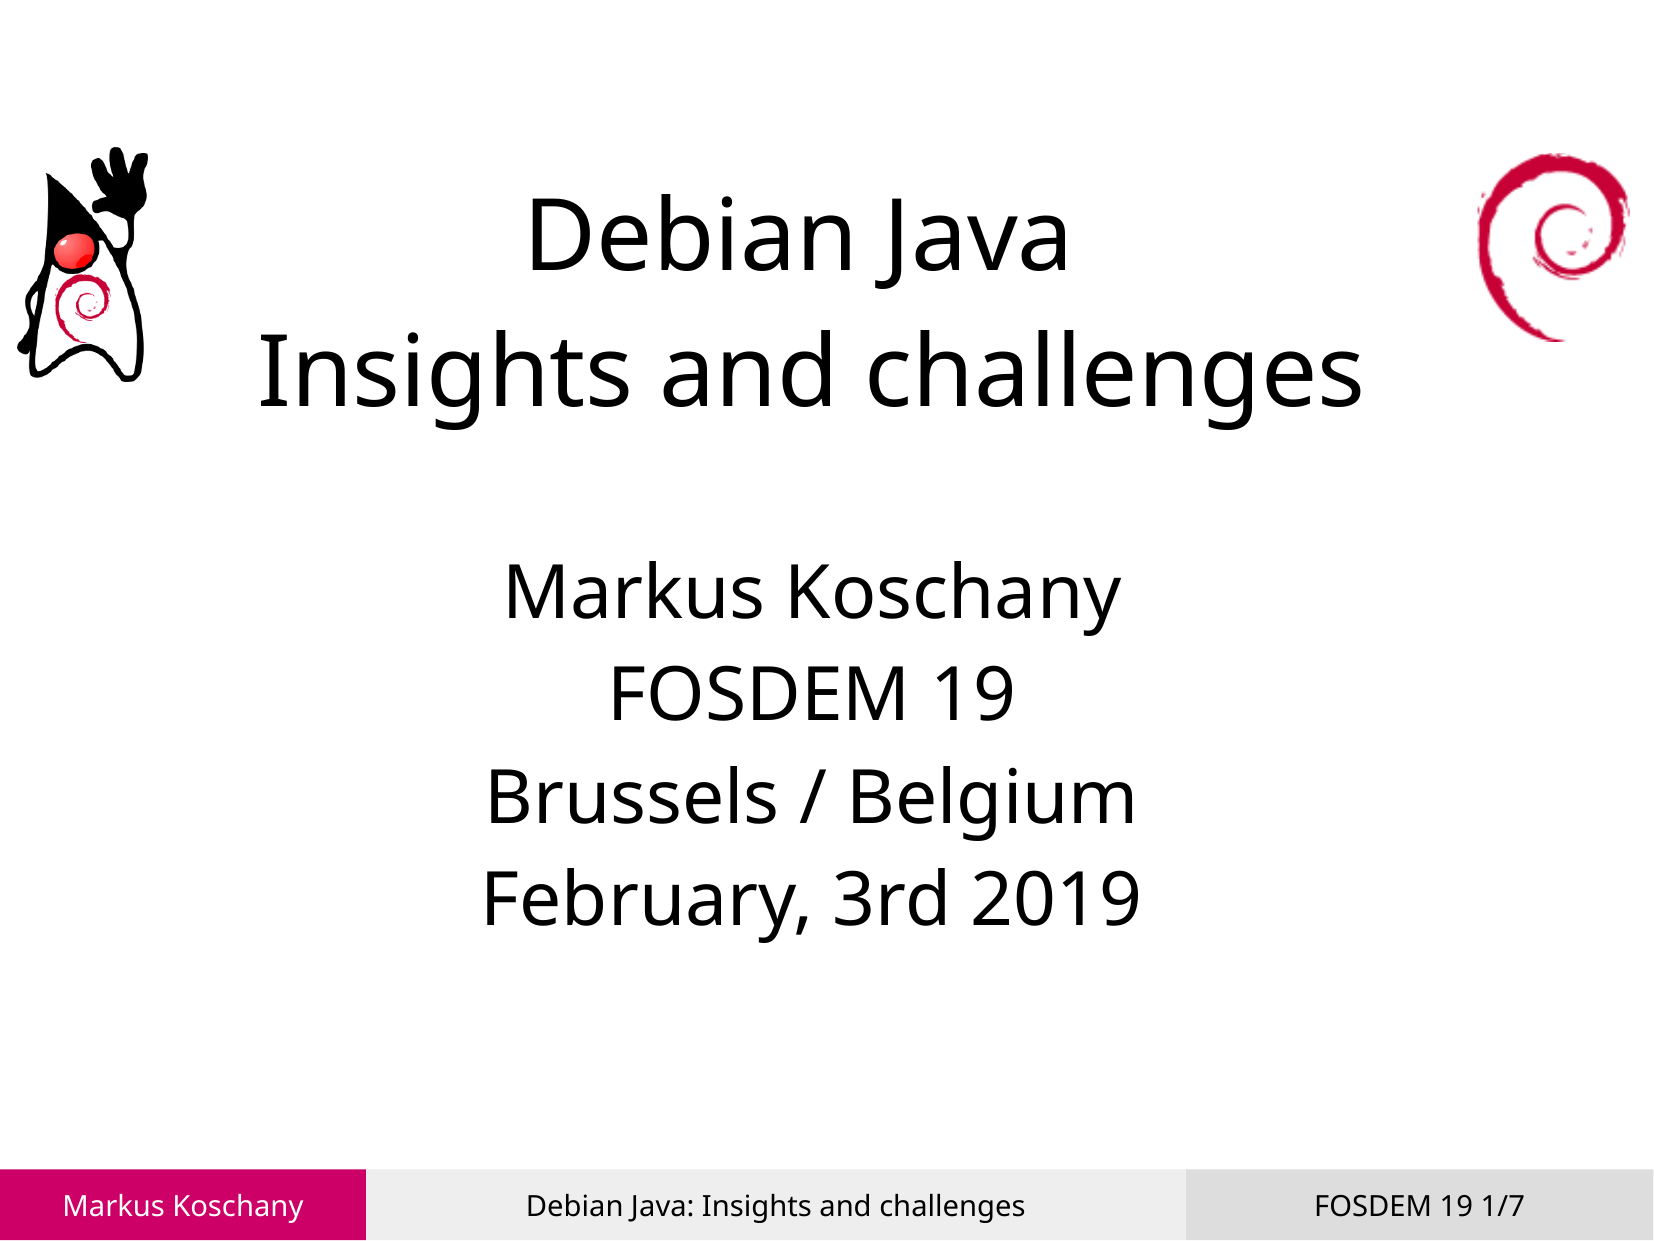

Debian Java
Insights and challenges
Markus Koschany
FOSDEM 19
Brussels / Belgium
February, 3rd 2019
#
07.08.17
1